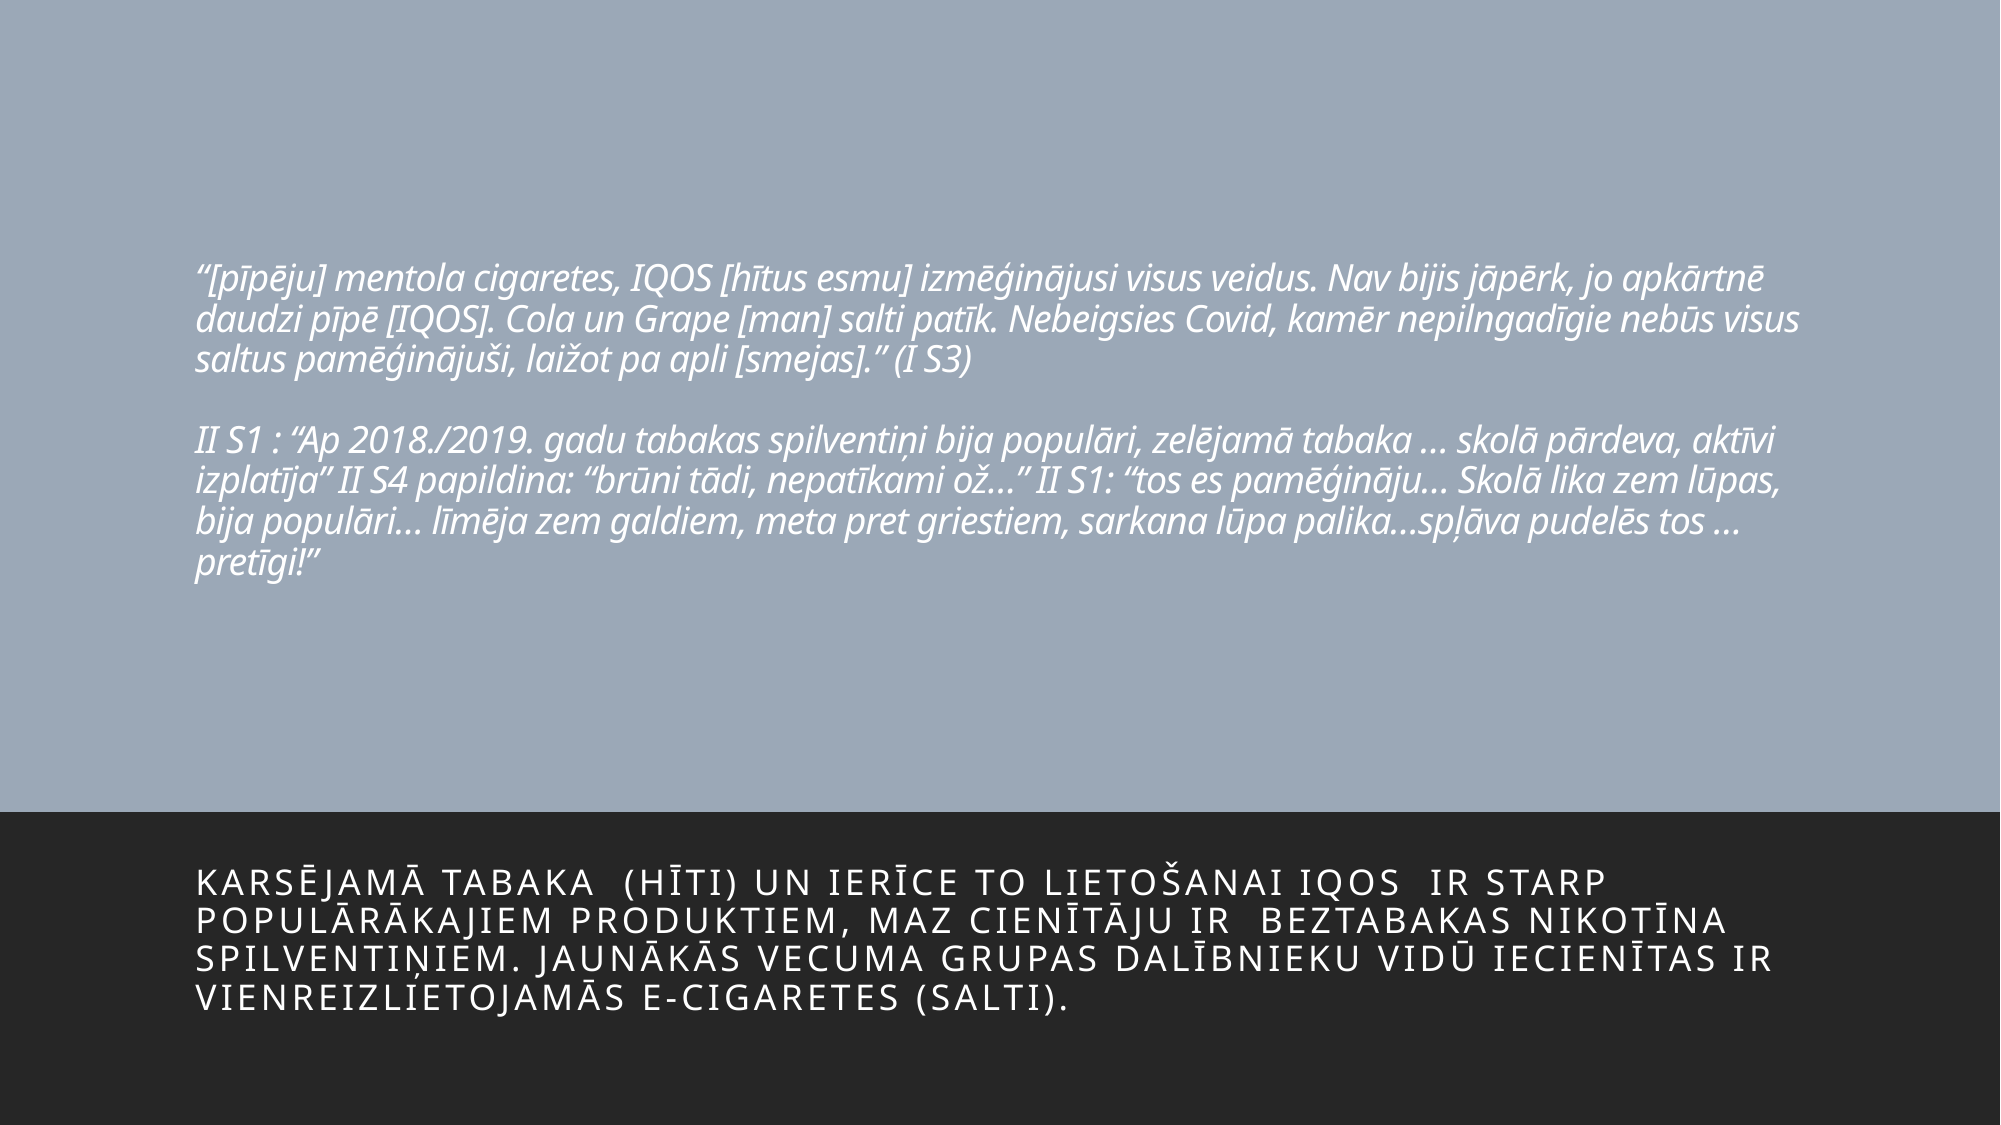

# “[pīpēju] mentola cigaretes, IQOS [hītus esmu] izmēģinājusi visus veidus. Nav bijis jāpērk, jo apkārtnē daudzi pīpē [IQOS]. Cola un Grape [man] salti patīk. Nebeigsies Covid, kamēr nepilngadīgie nebūs visus saltus pamēģinājuši, laižot pa apli [smejas].” (I S3) II S1 : “Ap 2018./2019. gadu tabakas spilventiņi bija populāri, zelējamā tabaka … skolā pārdeva, aktīvi izplatīja” II S4 papildina: “brūni tādi, nepatīkami ož…” II S1: “tos es pamēģināju… Skolā lika zem lūpas, bija populāri… līmēja zem galdiem, meta pret griestiem, sarkana lūpa palika…spļāva pudelēs tos … pretīgi!”
Karsējamā tabaka (hīti) un ierīce to lietošanai IQOS ir starp populārākajiem produktiem, maz cienītāju ir beztabakas nikotīna spilventiņiem. Jaunākās vecuma grupas dalībnieku vidū iecienītas ir vienreizlietojamās e-cigaretes (salti).